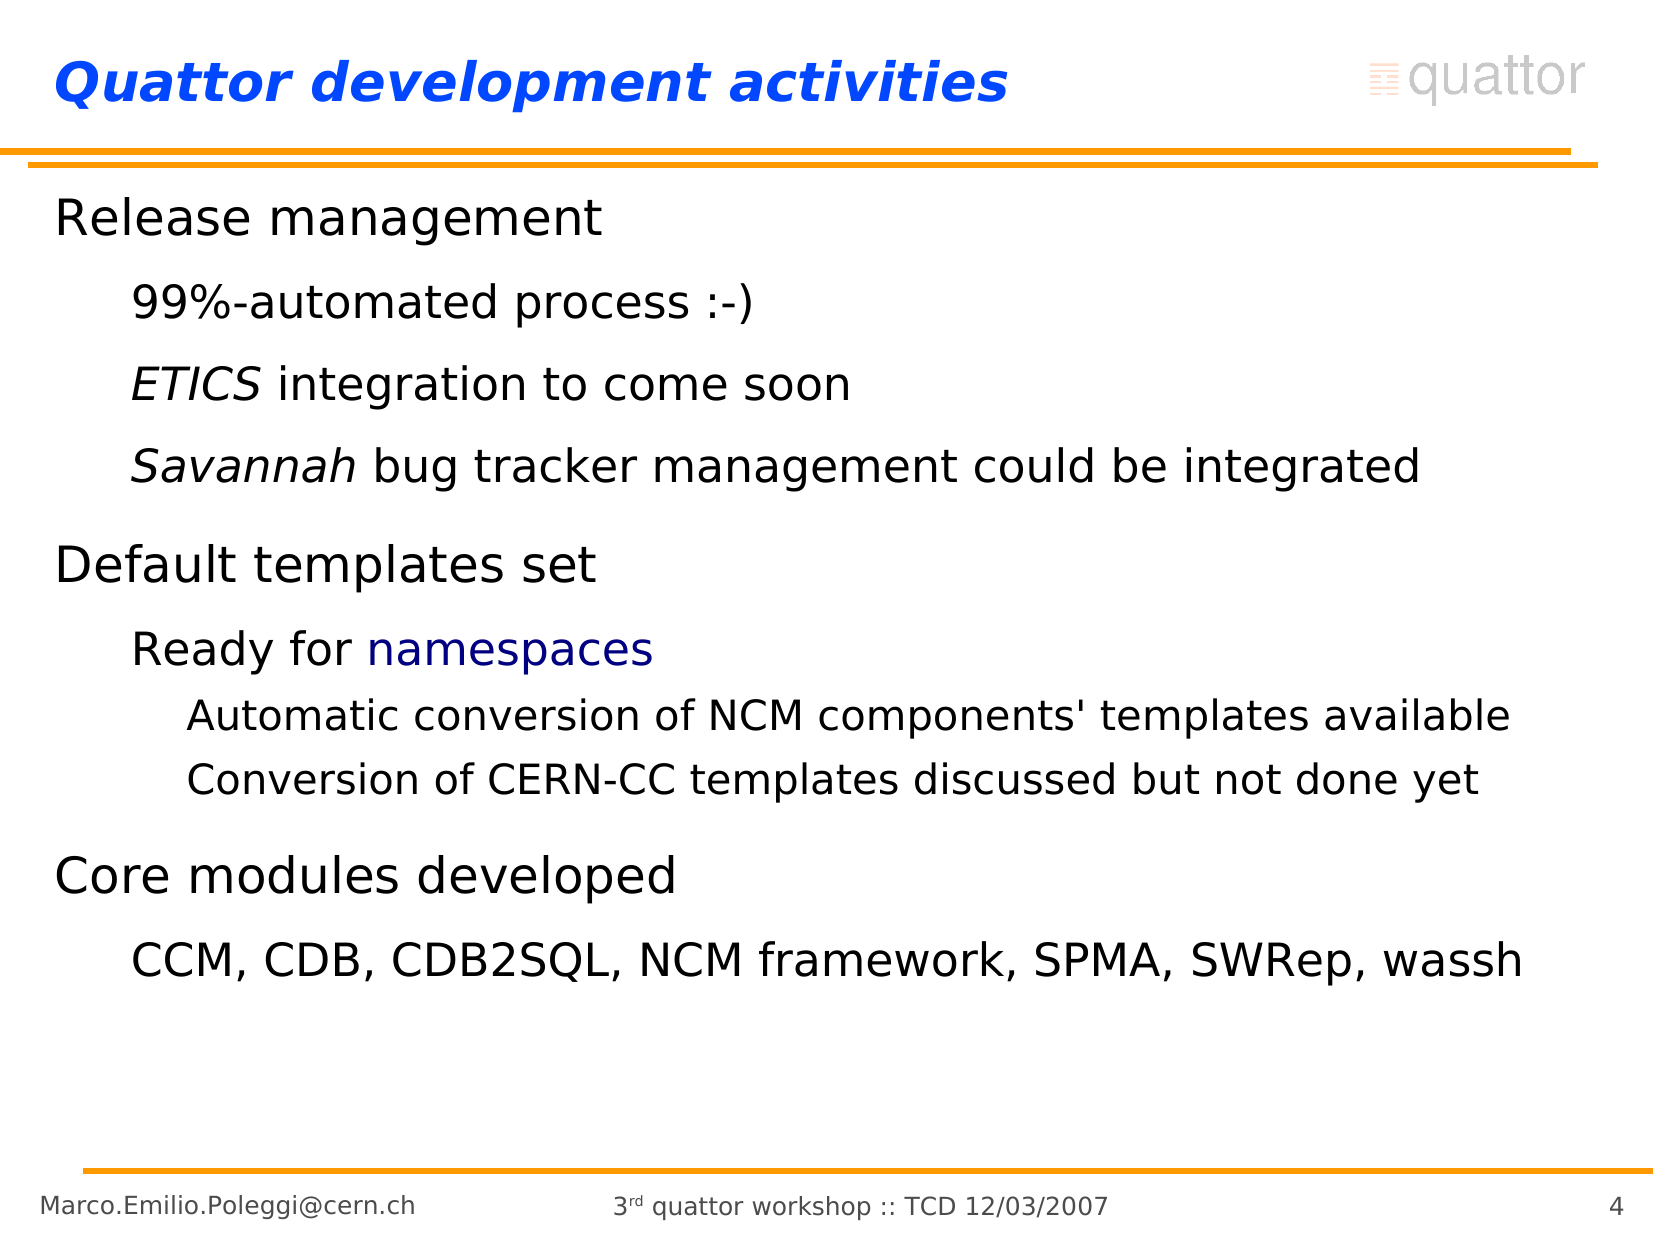

# Quattor development activities
Release management
99%-automated process :-)
ETICS integration to come soon
Savannah bug tracker management could be integrated
Default templates set
Ready for namespaces
Automatic conversion of NCM components' templates available
Conversion of CERN-CC templates discussed but not done yet
Core modules developed
CCM, CDB, CDB2SQL, NCM framework, SPMA, SWRep, wassh
06/16/2006
4
Quattor @ LCG-T2 workshop